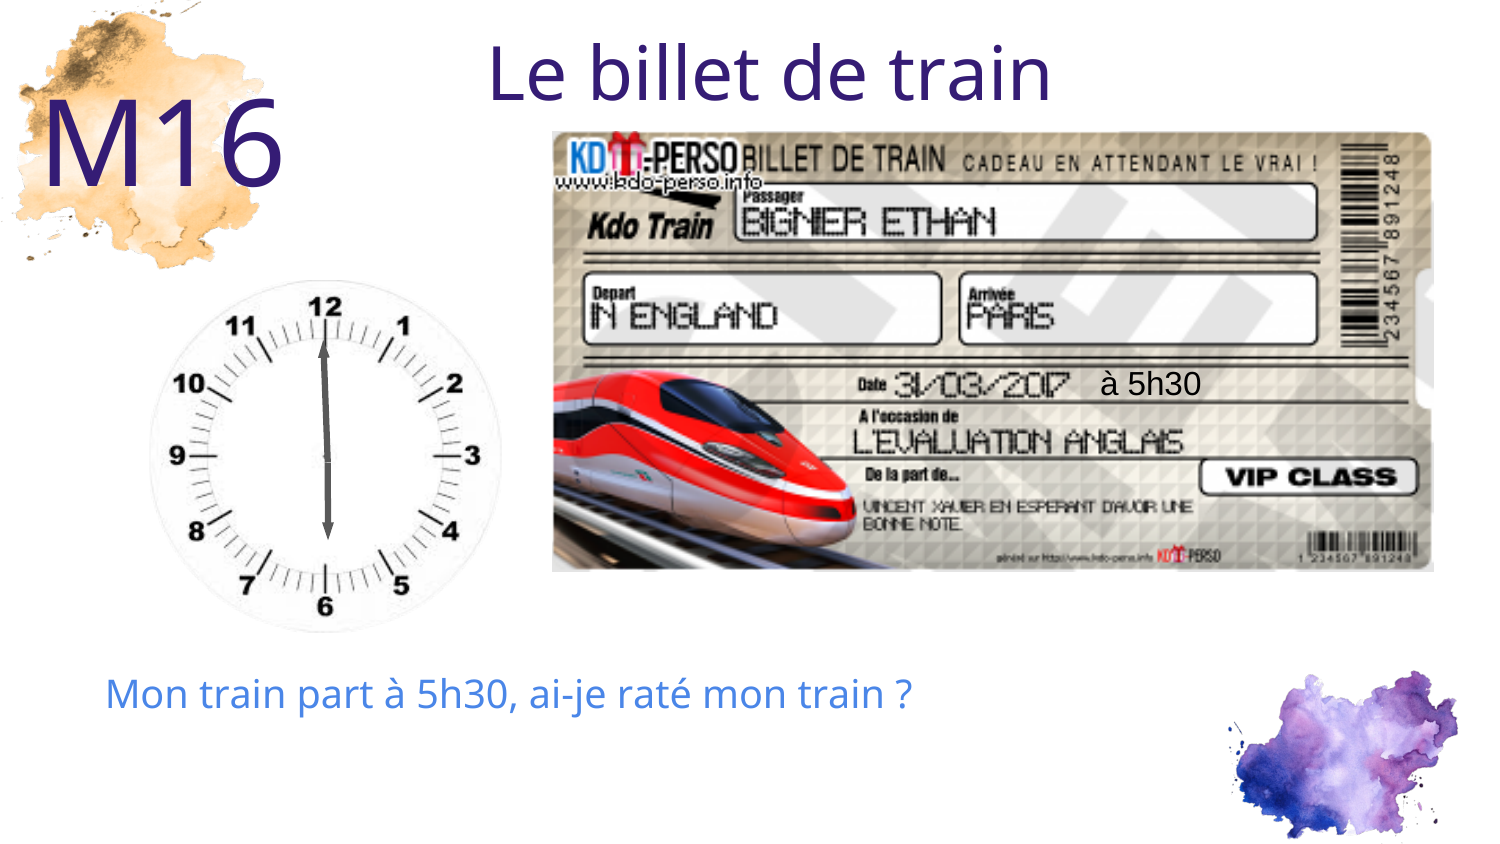

Le billet de train
M16
à 5h30
Mon train part à 5h30, ai-je raté mon train ?